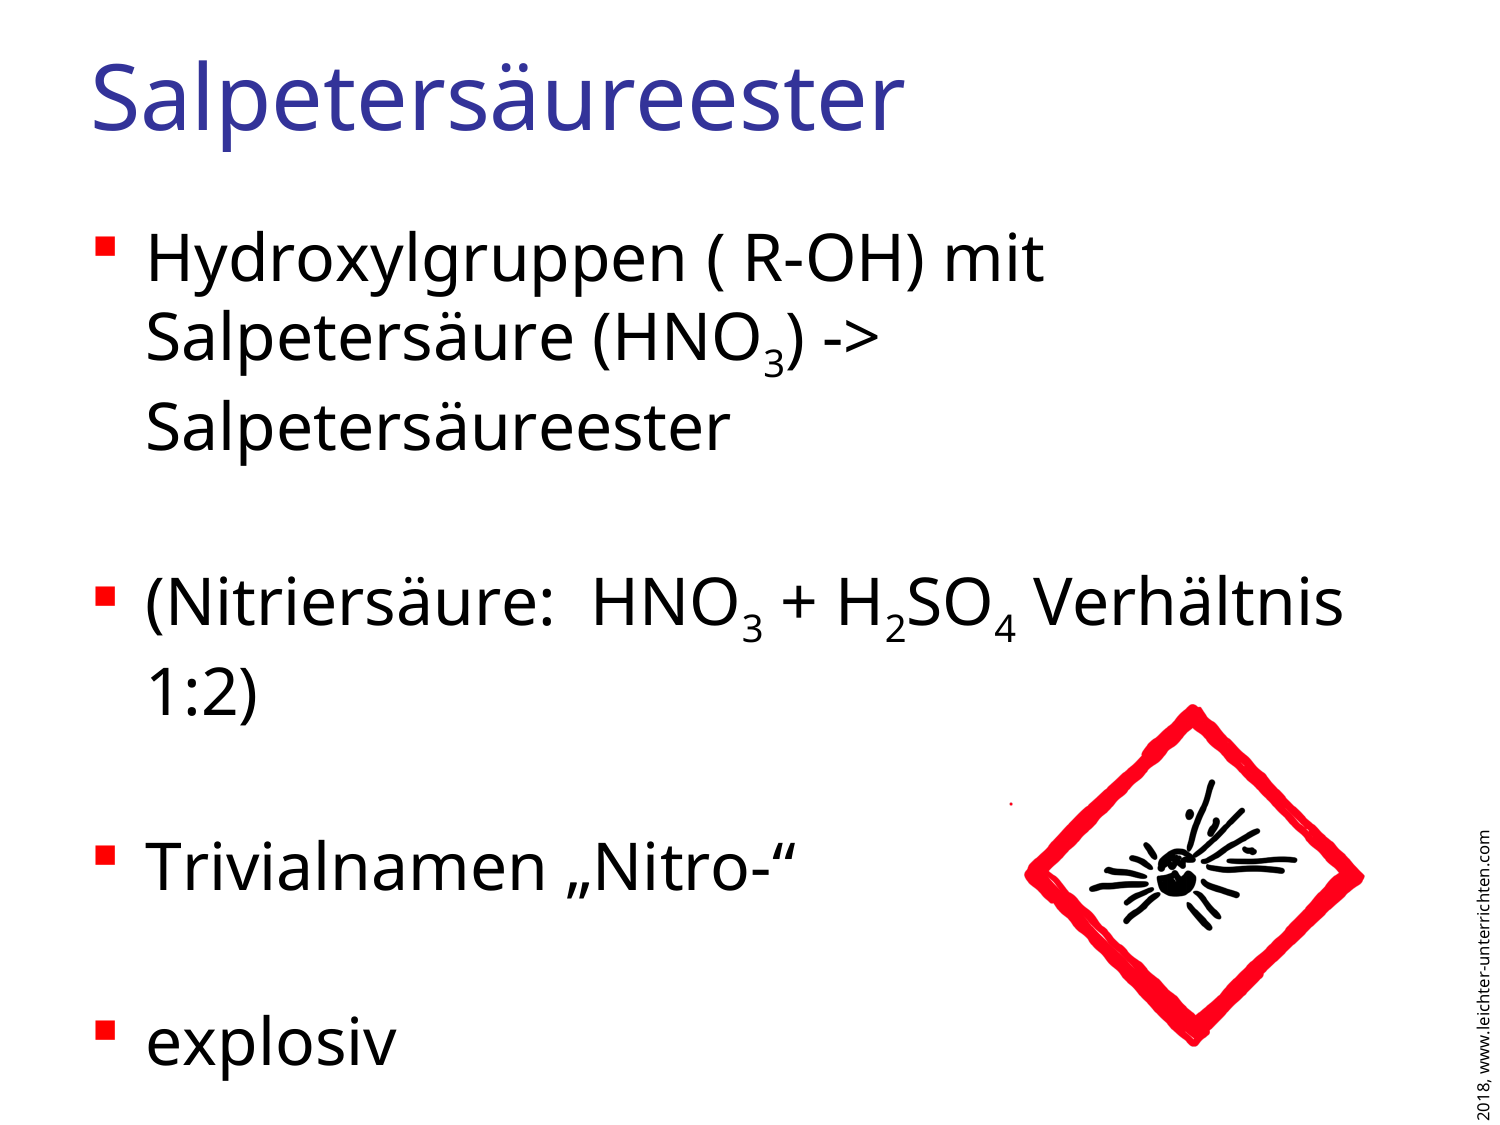

# Salpetersäureester
Hydroxylgruppen ( R-OH) mit Salpetersäure (HNO3) -> Salpetersäureester
(Nitriersäure: HNO3 + H2SO4 Verhältnis 1:2)
Trivialnamen „Nitro-“
explosiv